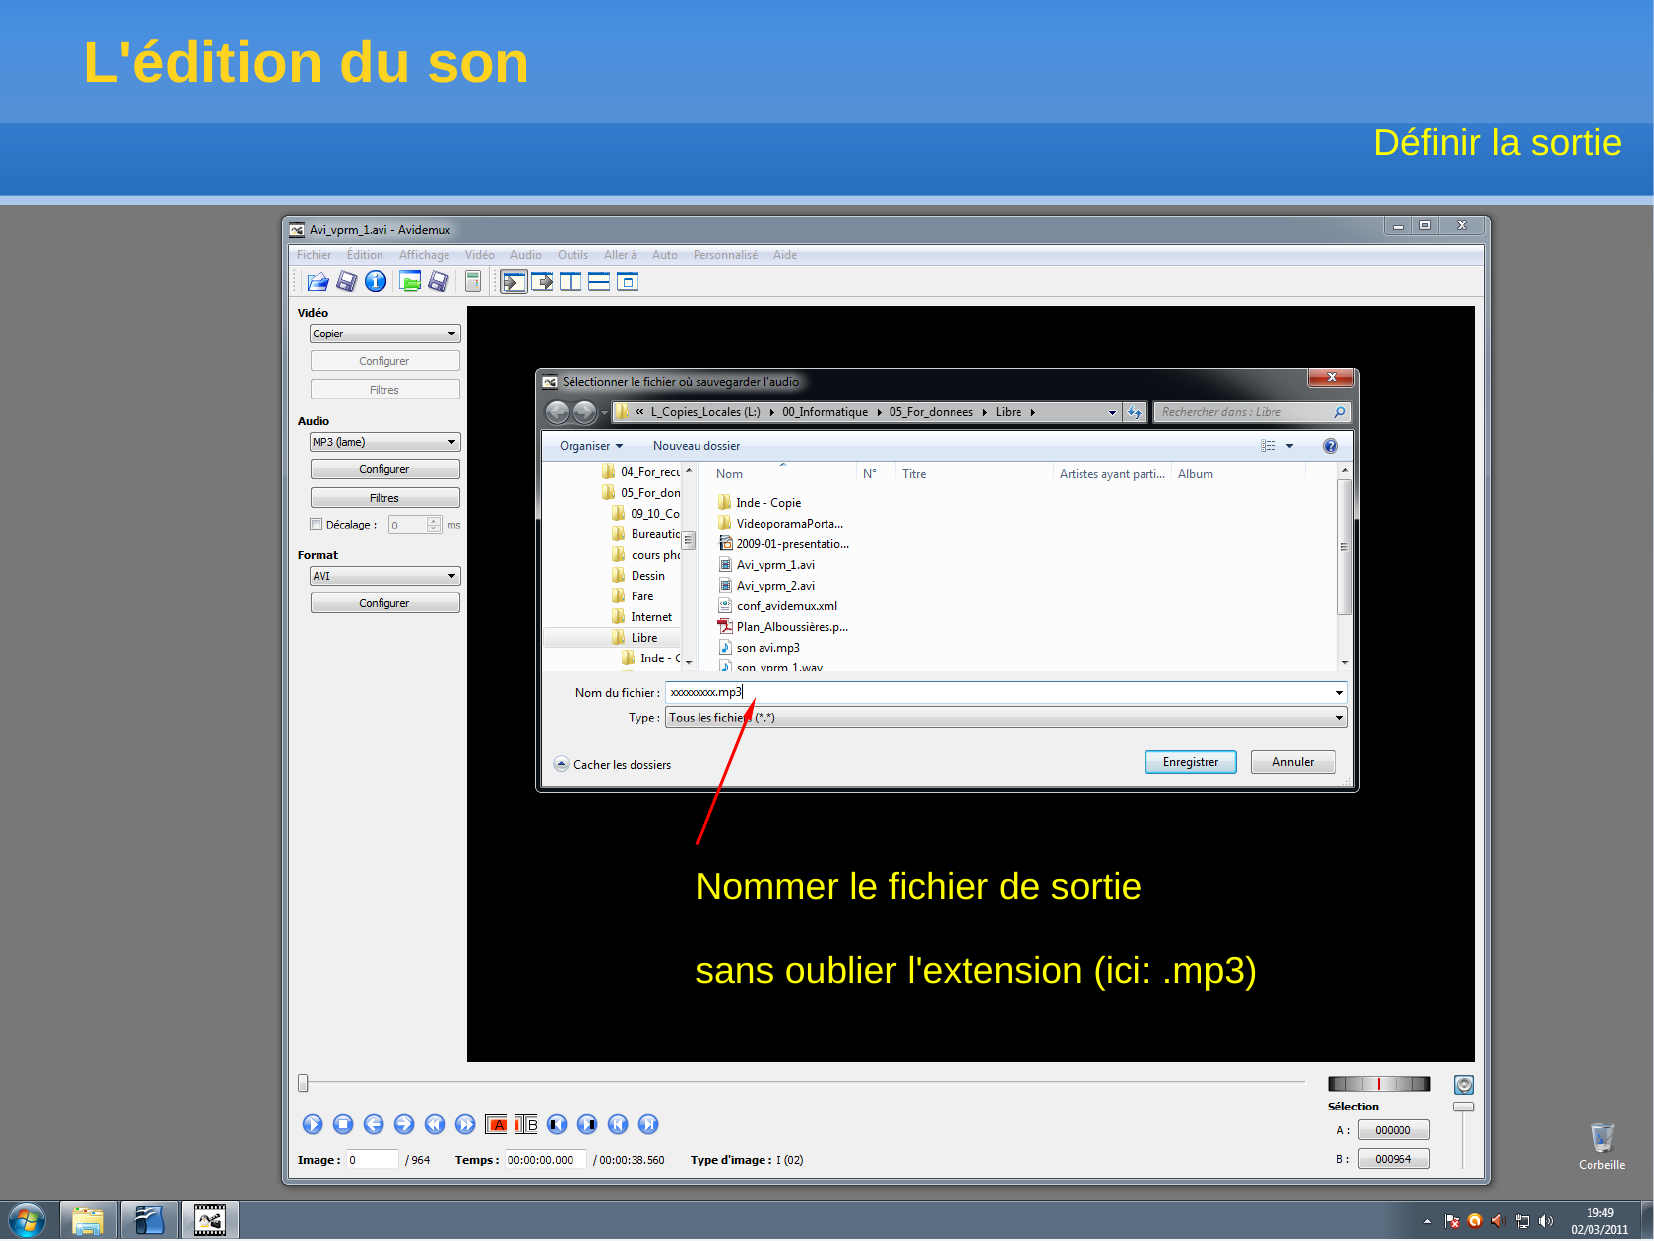

L'édition du son
Définir la sortie
#
Nommer le fichier de sortie
sans oublier l'extension (ici: .mp3)